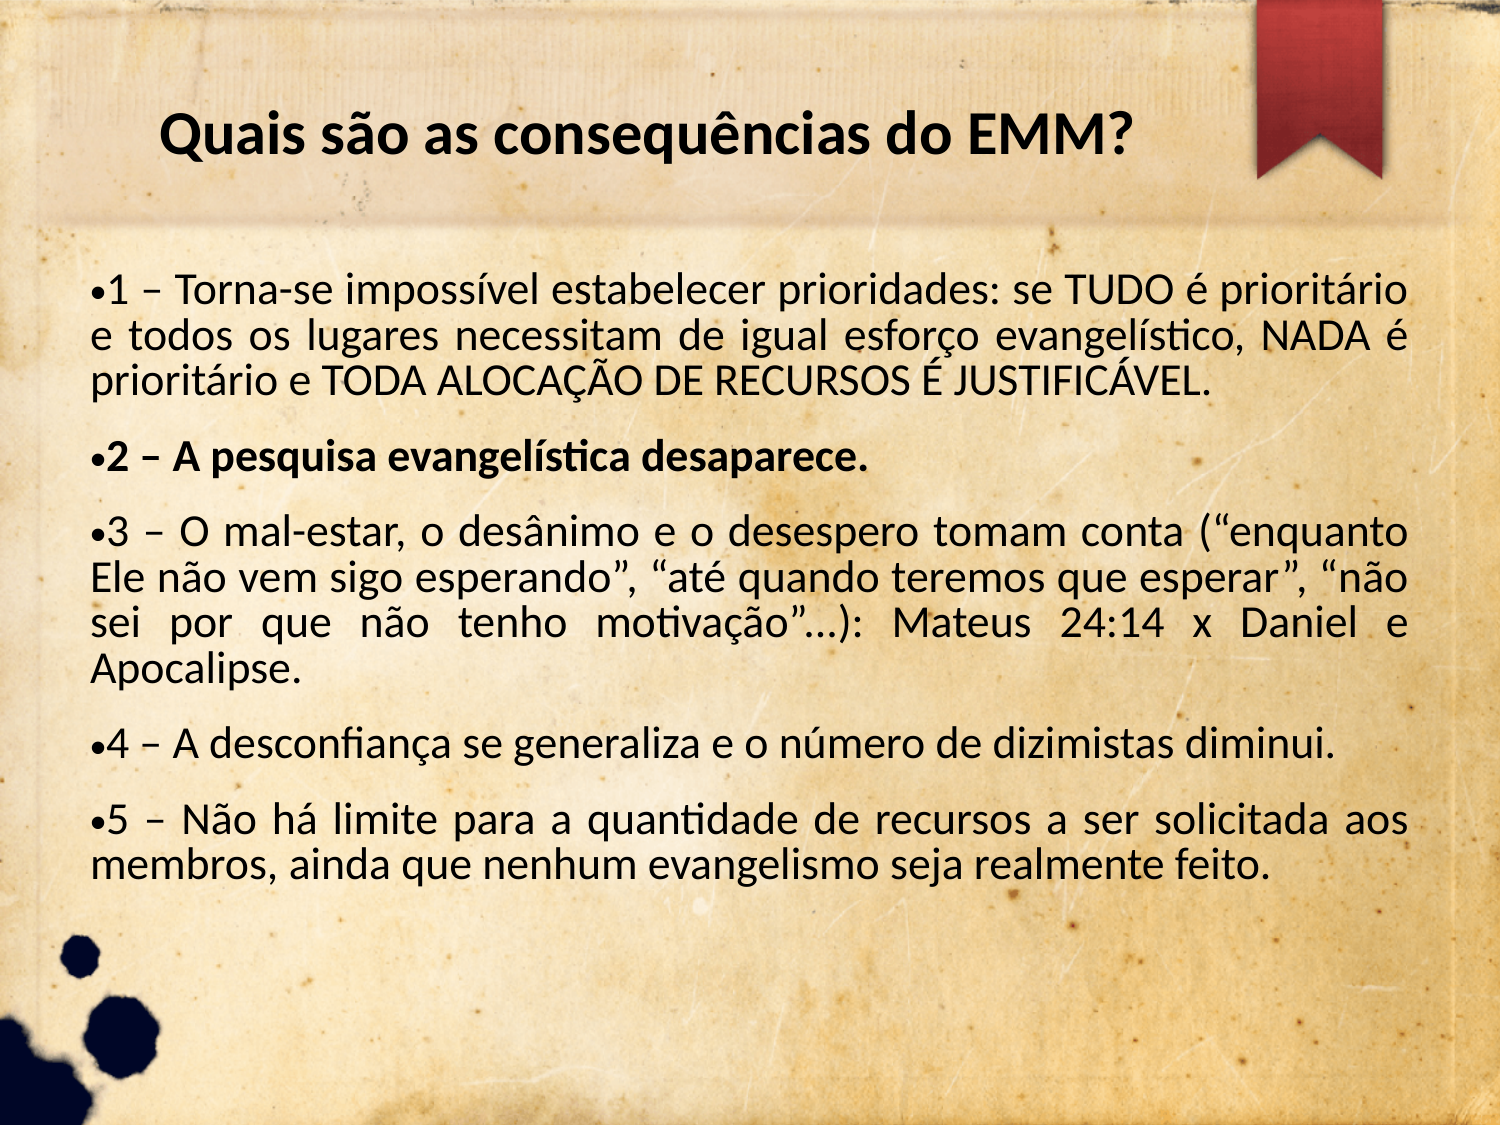

# Quais são as consequências do EMM?
1 – Torna-se impossível estabelecer prioridades: se TUDO é prioritário e todos os lugares necessitam de igual esforço evangelístico, NADA é prioritário e TODA ALOCAÇÃO DE RECURSOS É JUSTIFICÁVEL.
2 – A pesquisa evangelística desaparece.
3 – O mal-estar, o desânimo e o desespero tomam conta (“enquanto Ele não vem sigo esperando”, “até quando teremos que esperar”, “não sei por que não tenho motivação”...): Mateus 24:14 x Daniel e Apocalipse.
4 – A desconfiança se generaliza e o número de dizimistas diminui.
5 – Não há limite para a quantidade de recursos a ser solicitada aos membros, ainda que nenhum evangelismo seja realmente feito.